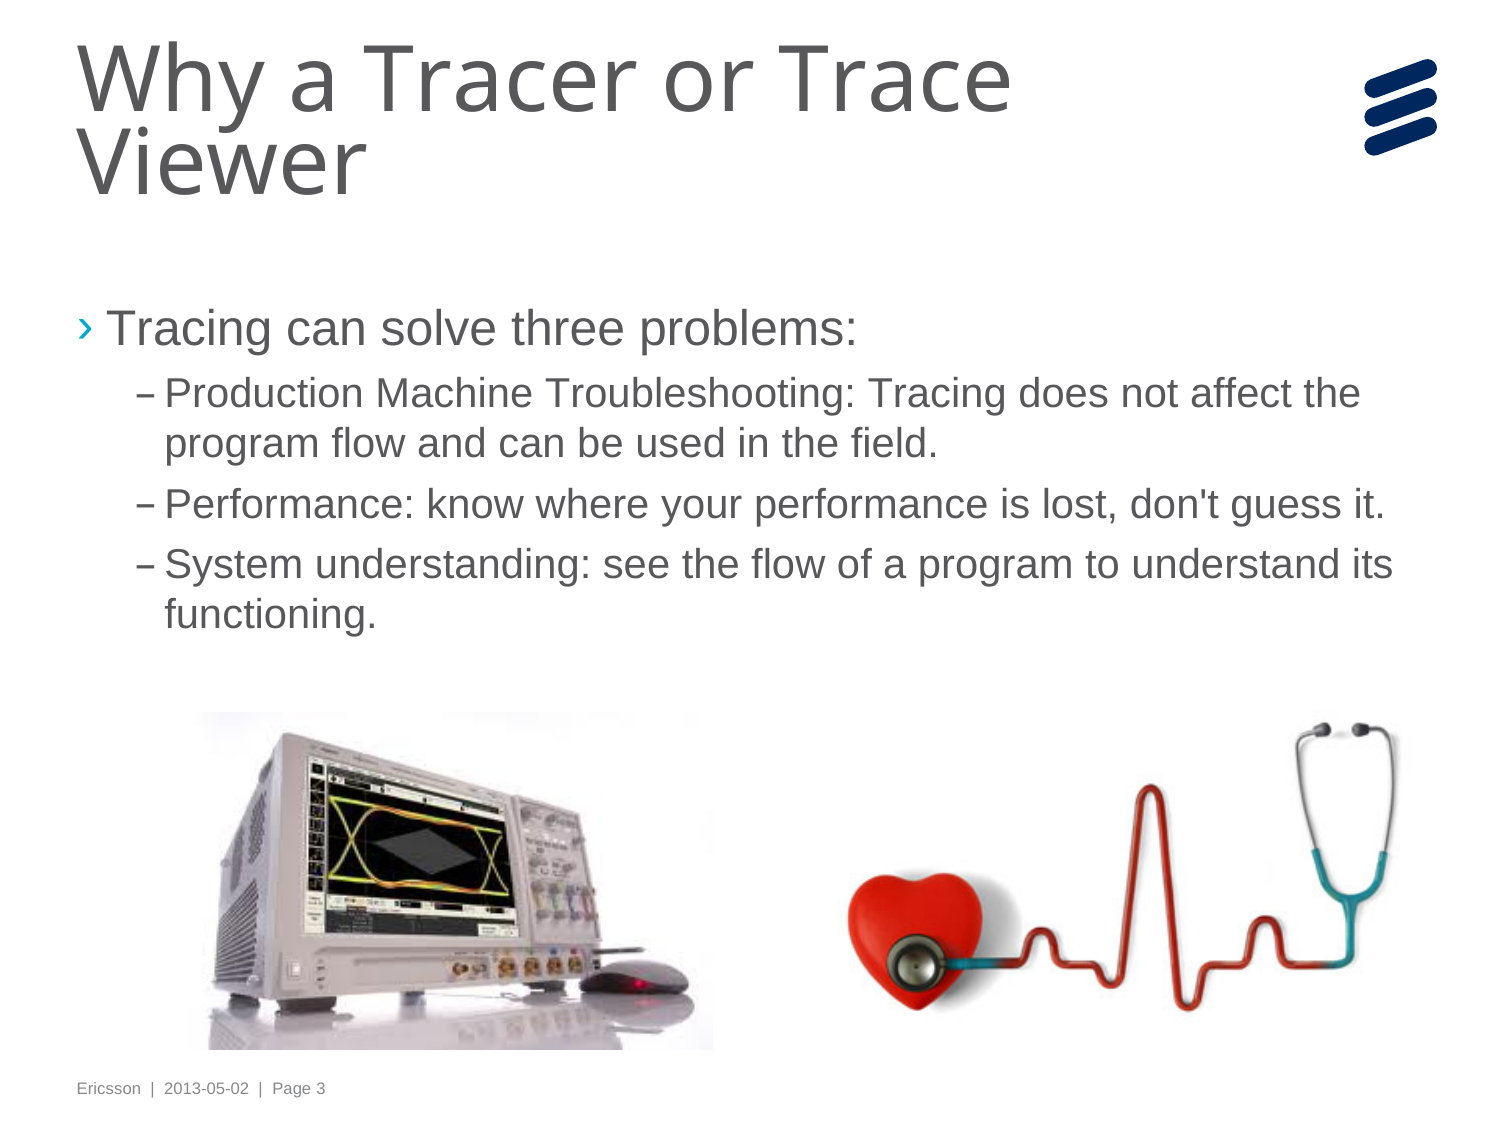

# Why a Tracer or Trace Viewer
Tracing can solve three problems:
Production Machine Troubleshooting: Tracing does not affect the program flow and can be used in the field.
Performance: know where your performance is lost, don't guess it.
System understanding: see the flow of a program to understand its functioning.